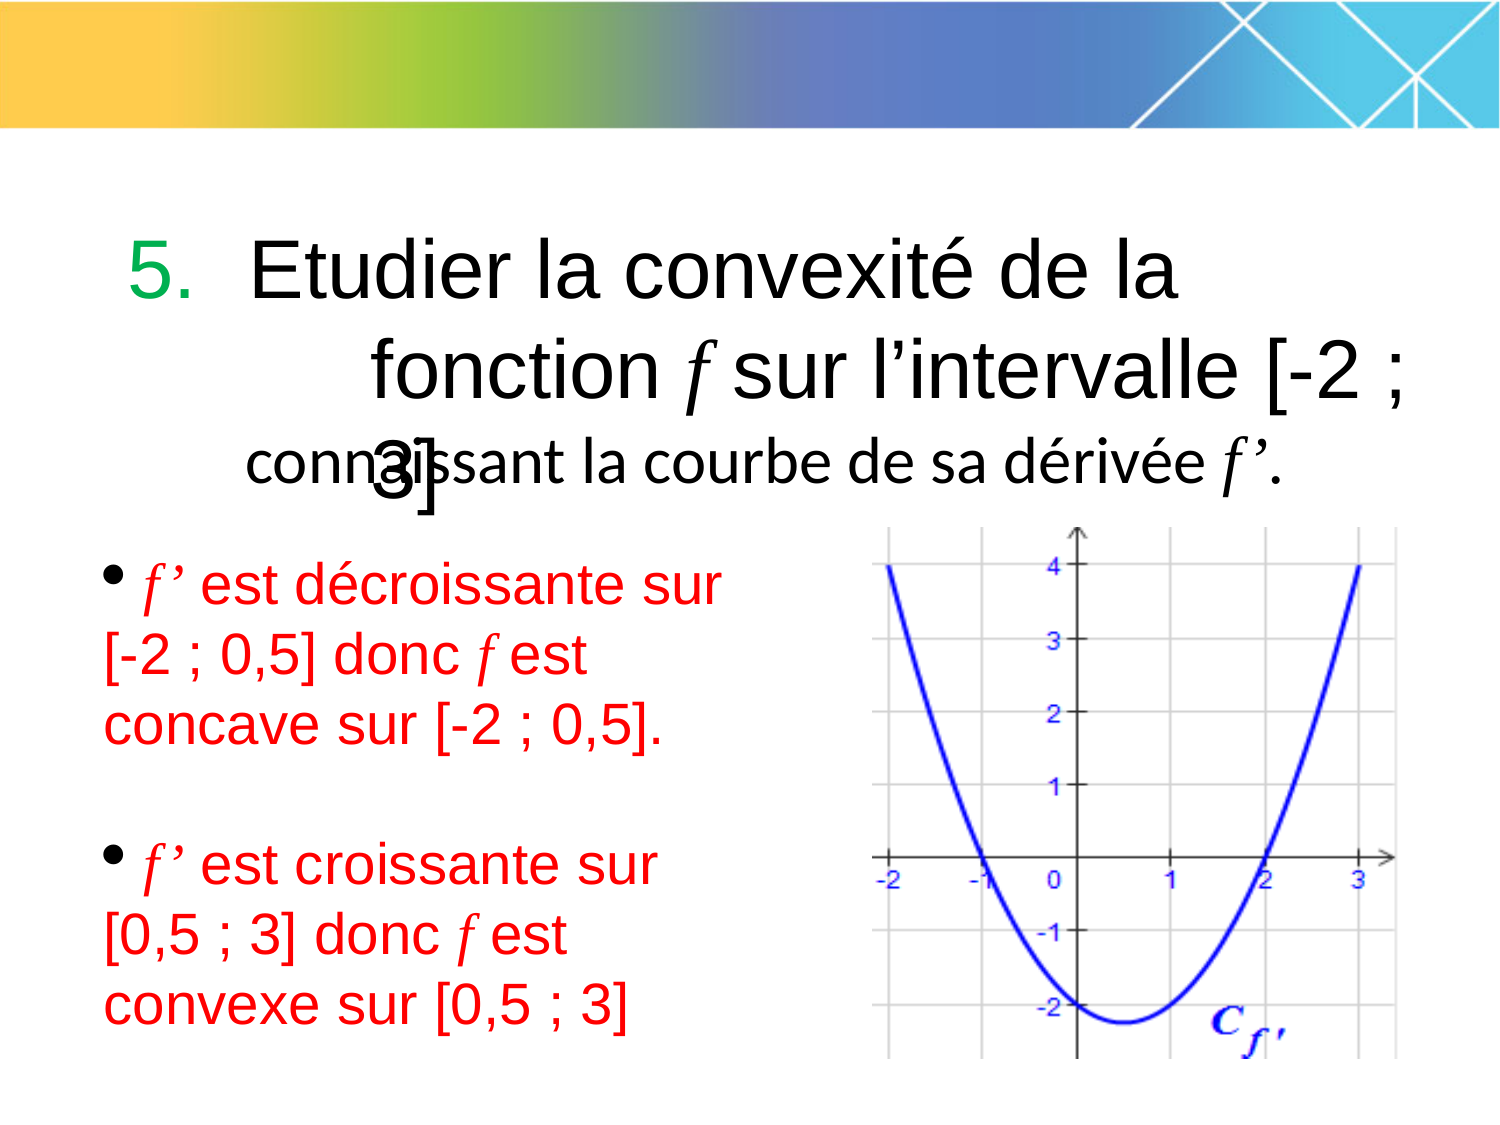

Etudier la convexité de la fonction f sur l’intervalle [-2 ; 3]
connaissant la courbe de sa dérivée f’.
 f’ est décroissante sur [-2 ; 0,5] donc f est concave sur [-2 ; 0,5].
 f’ est croissante sur [0,5 ; 3] donc f est convexe sur [0,5 ; 3]